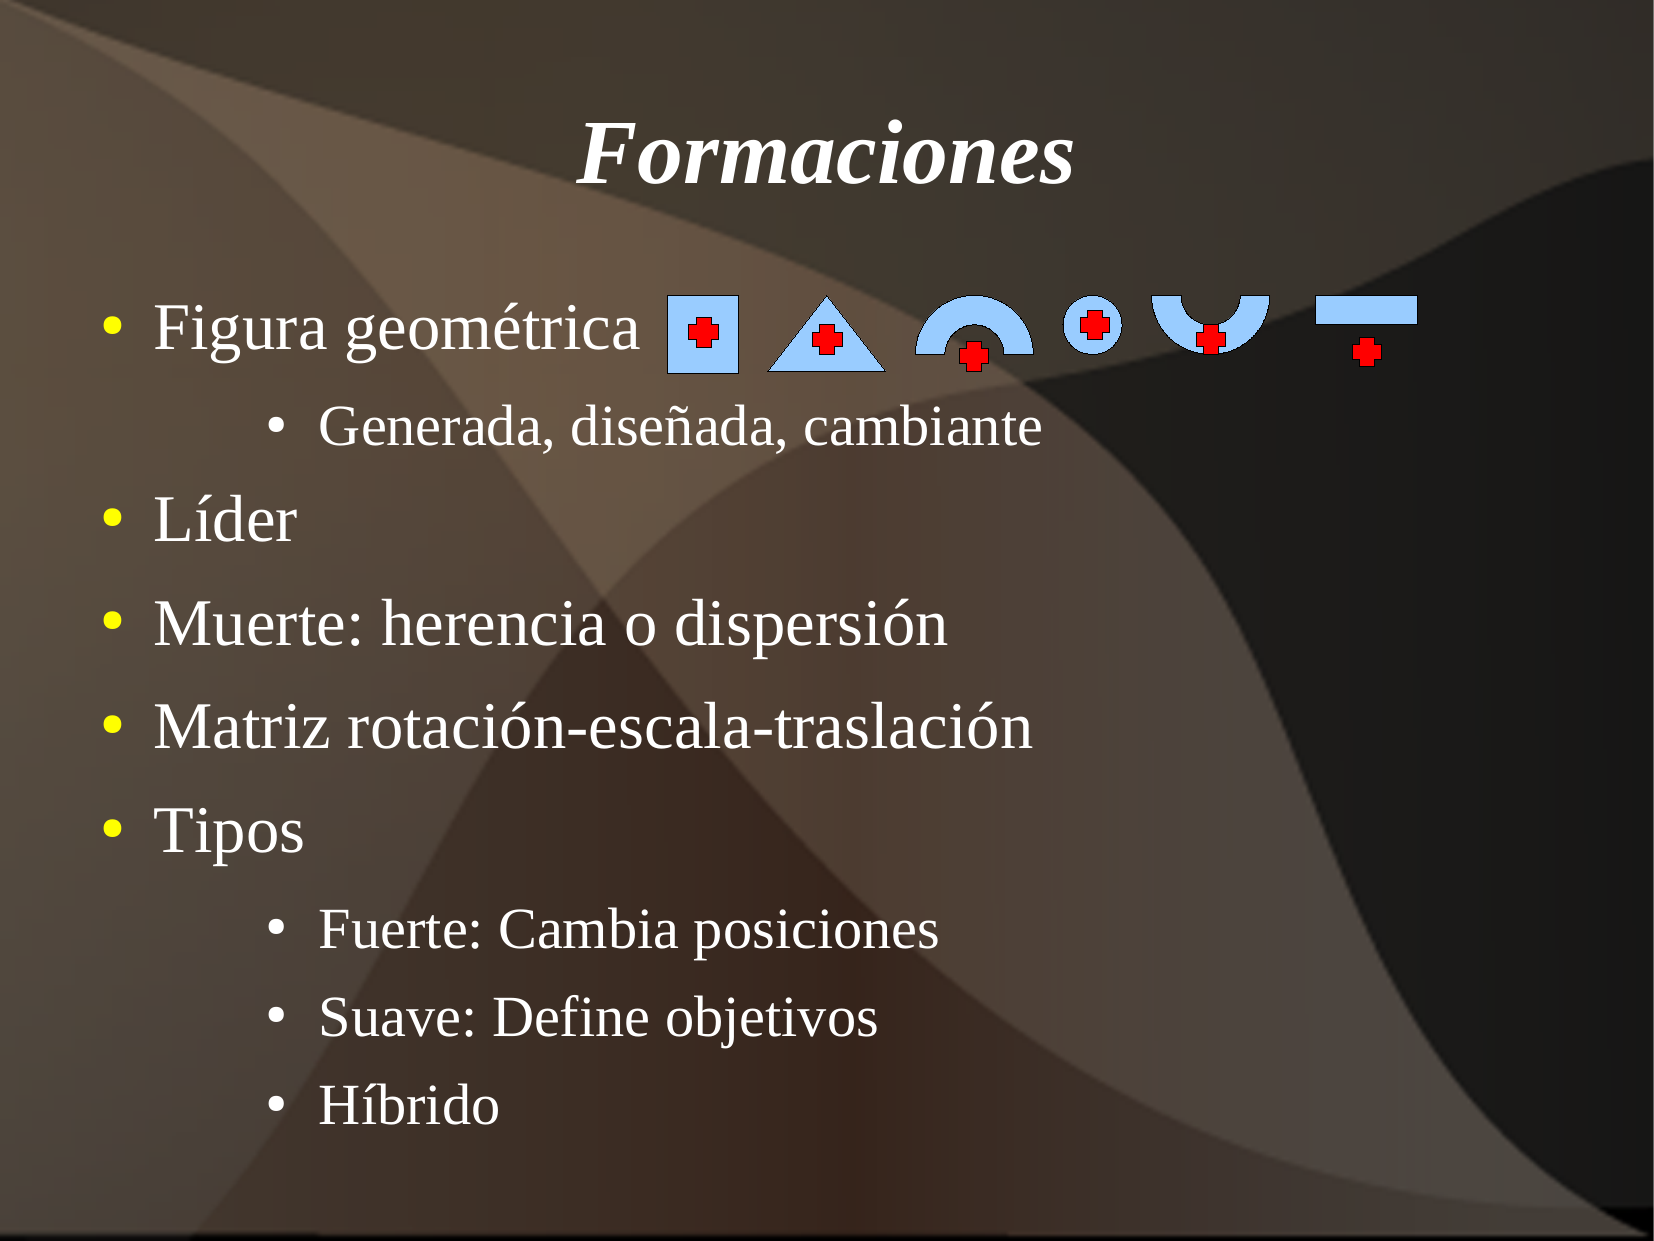

# Formaciones
Figura geométrica
Generada, diseñada, cambiante
Líder
Muerte: herencia o dispersión
Matriz rotación-escala-traslación
Tipos
Fuerte: Cambia posiciones
Suave: Define objetivos
Híbrido